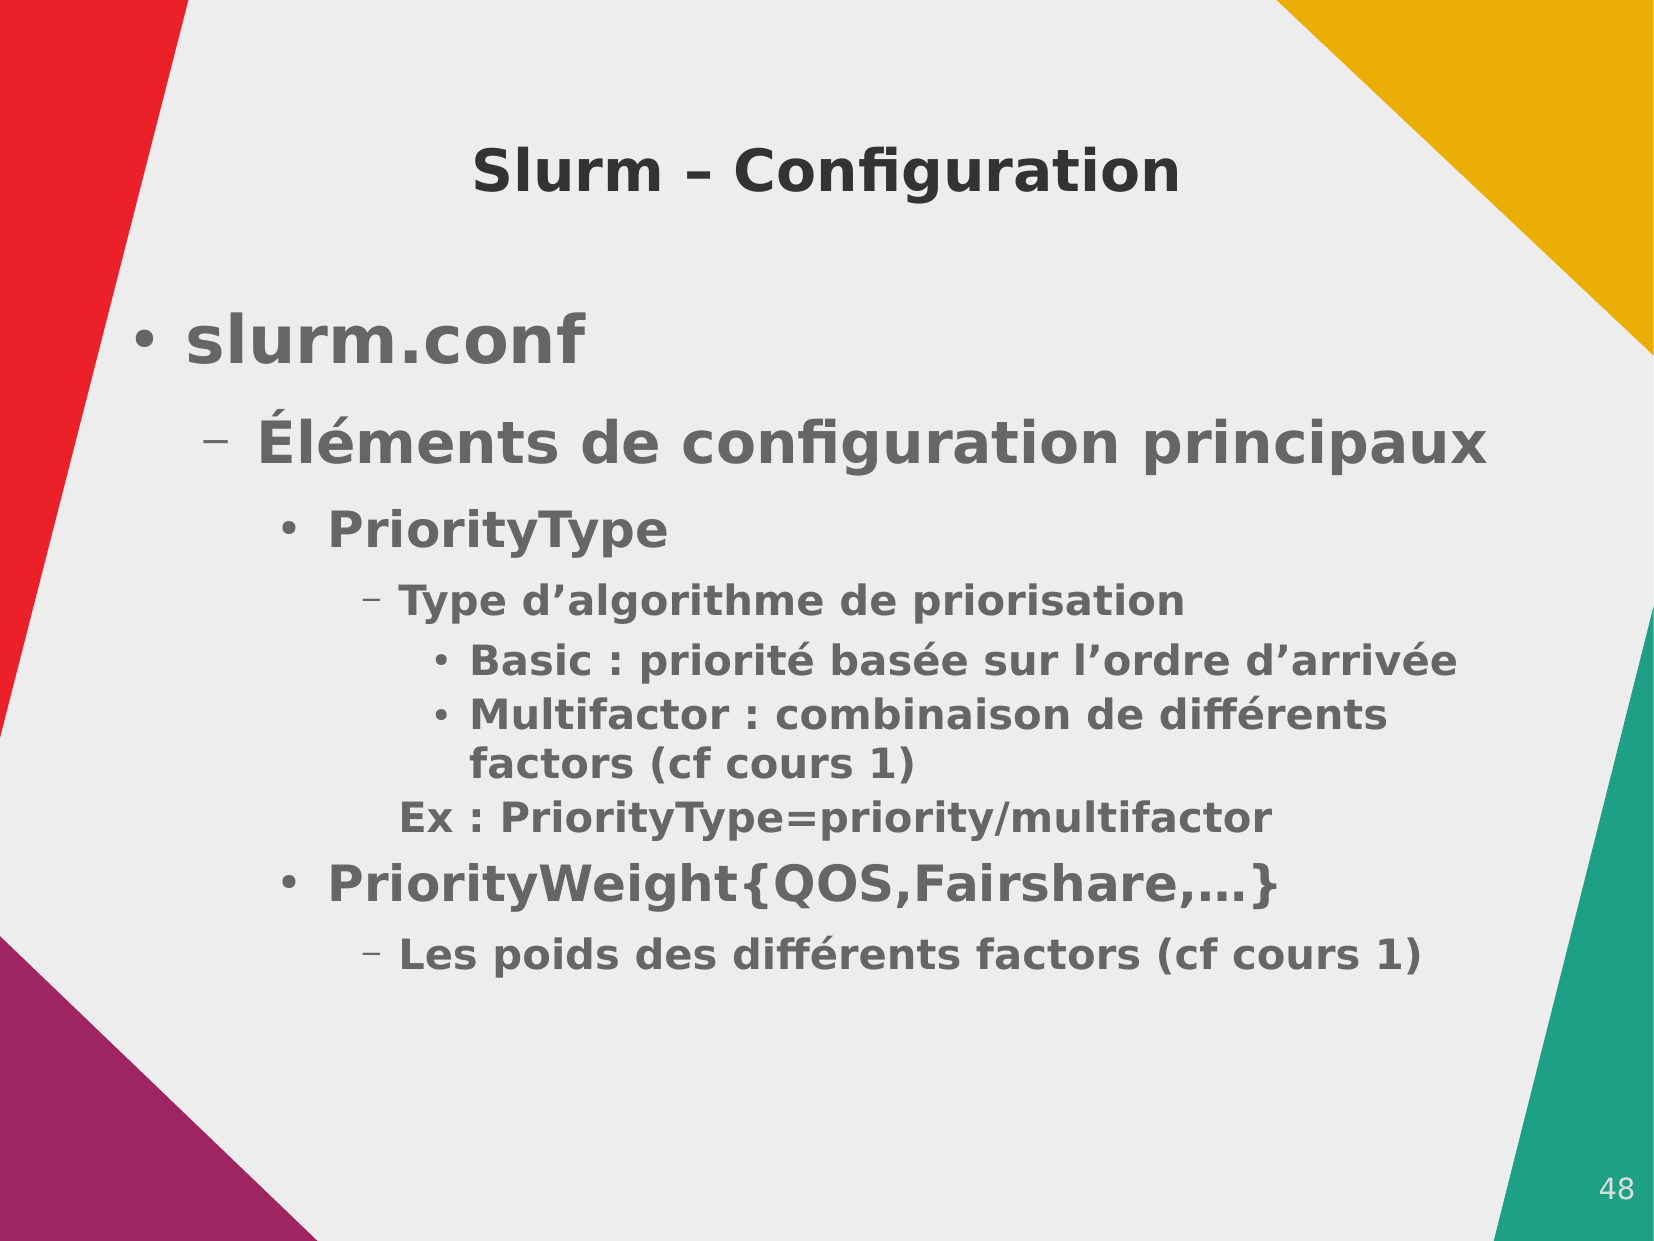

# Slurm – Configuration
slurm.conf
Éléments de configuration principaux
PriorityType
Type d’algorithme de priorisation
Basic : priorité basée sur l’ordre d’arrivée
Multifactor : combinaison de différents factors (cf cours 1)
Ex : PriorityType=priority/multifactor
PriorityWeight{QOS,Fairshare,…}
Les poids des différents factors (cf cours 1)
48